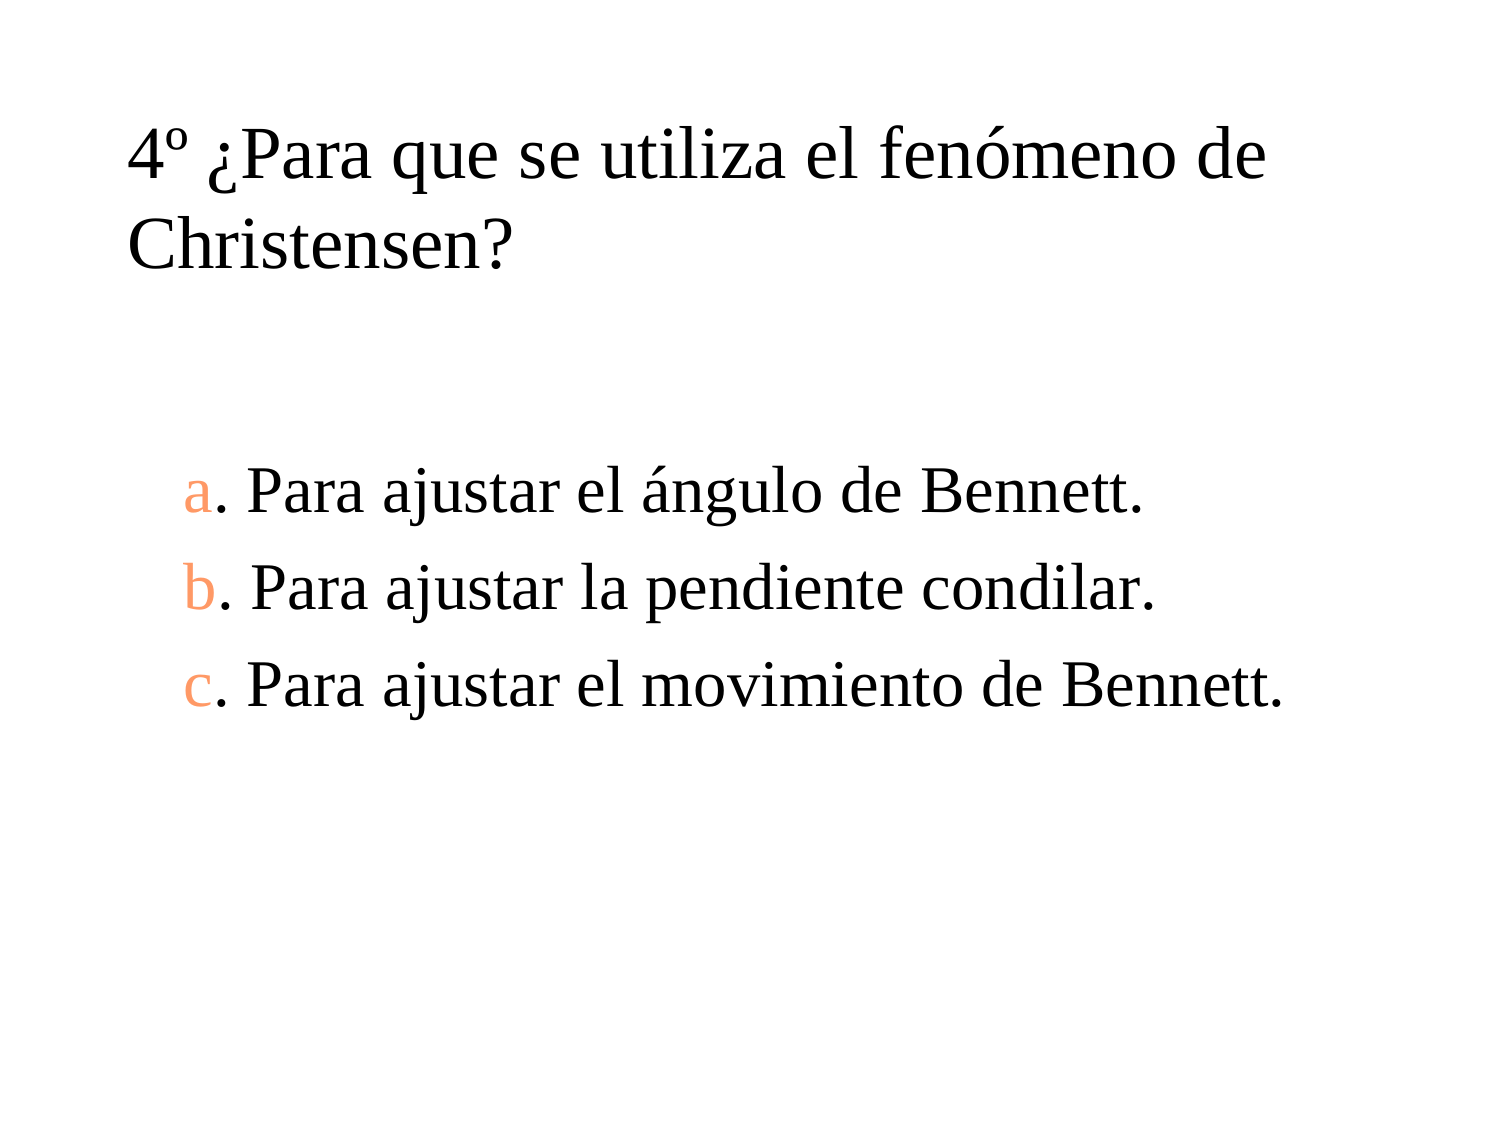

# 4º ¿Para que se utiliza el fenómeno de Christensen?
a. Para ajustar el ángulo de Bennett.
b. Para ajustar la pendiente condilar.
c. Para ajustar el movimiento de Bennett.